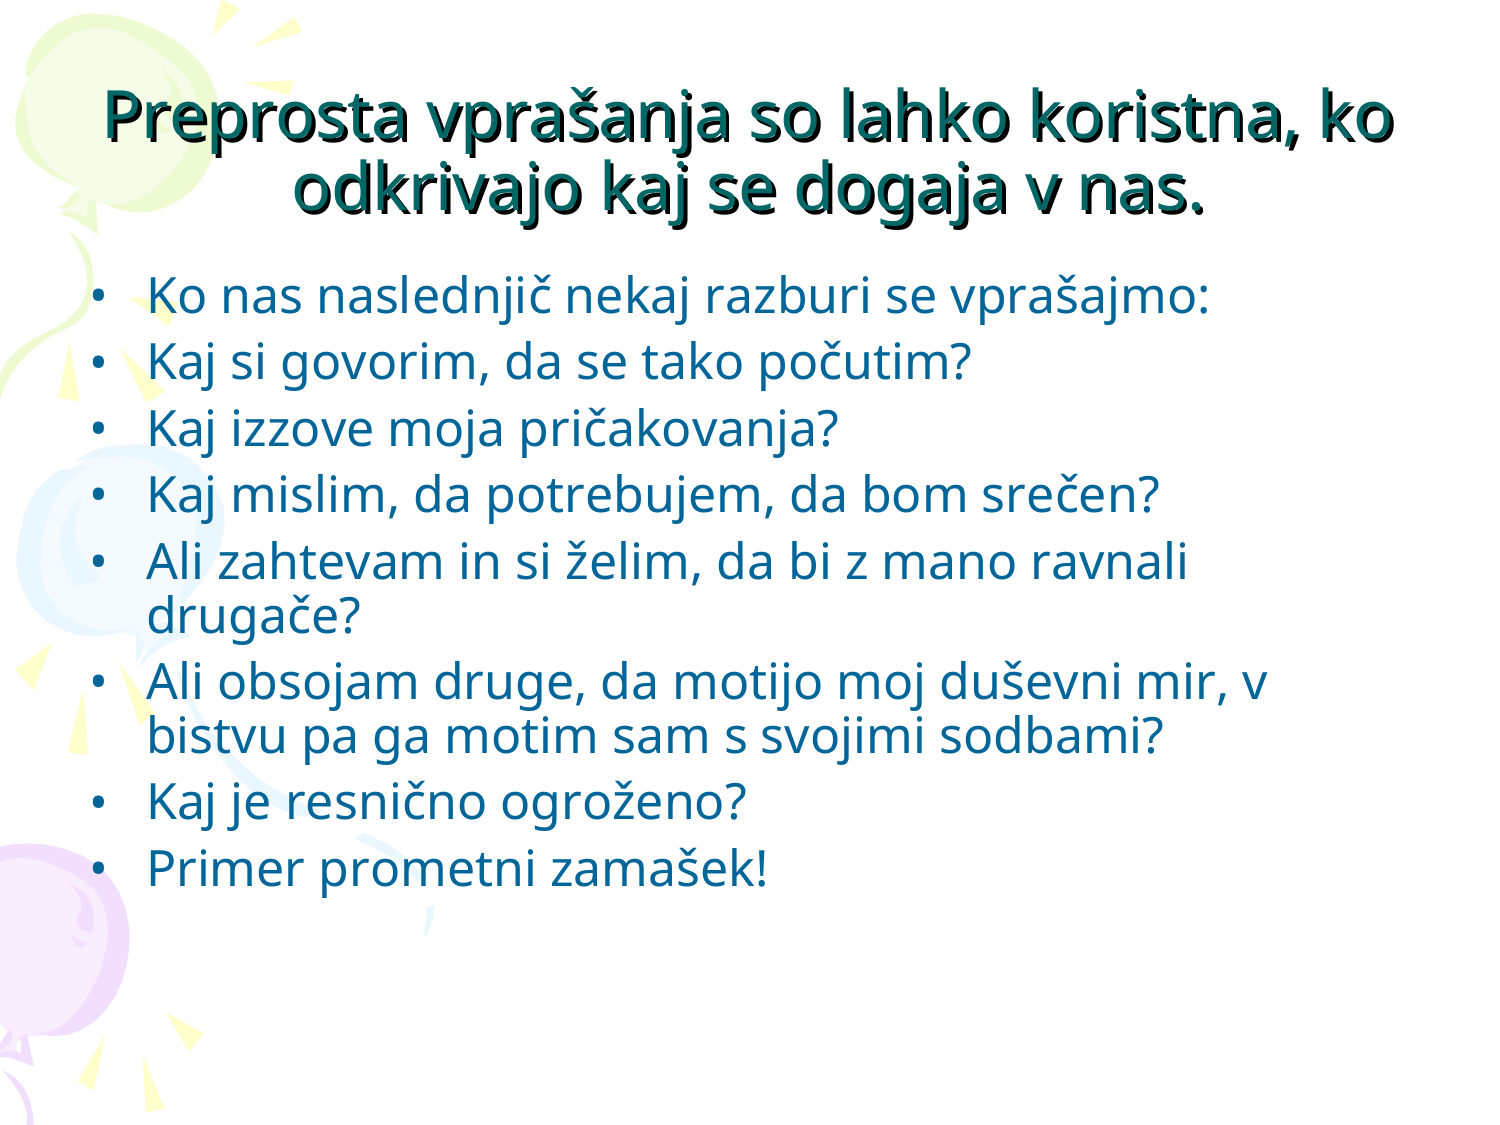

# Preprosta vprašanja so lahko koristna, ko odkrivajo kaj se dogaja v nas.
Ko nas naslednjič nekaj razburi se vprašajmo:
Kaj si govorim, da se tako počutim?
Kaj izzove moja pričakovanja?
Kaj mislim, da potrebujem, da bom srečen?
Ali zahtevam in si želim, da bi z mano ravnali drugače?
Ali obsojam druge, da motijo moj duševni mir, v bistvu pa ga motim sam s svojimi sodbami?
Kaj je resnično ogroženo?
Primer prometni zamašek!